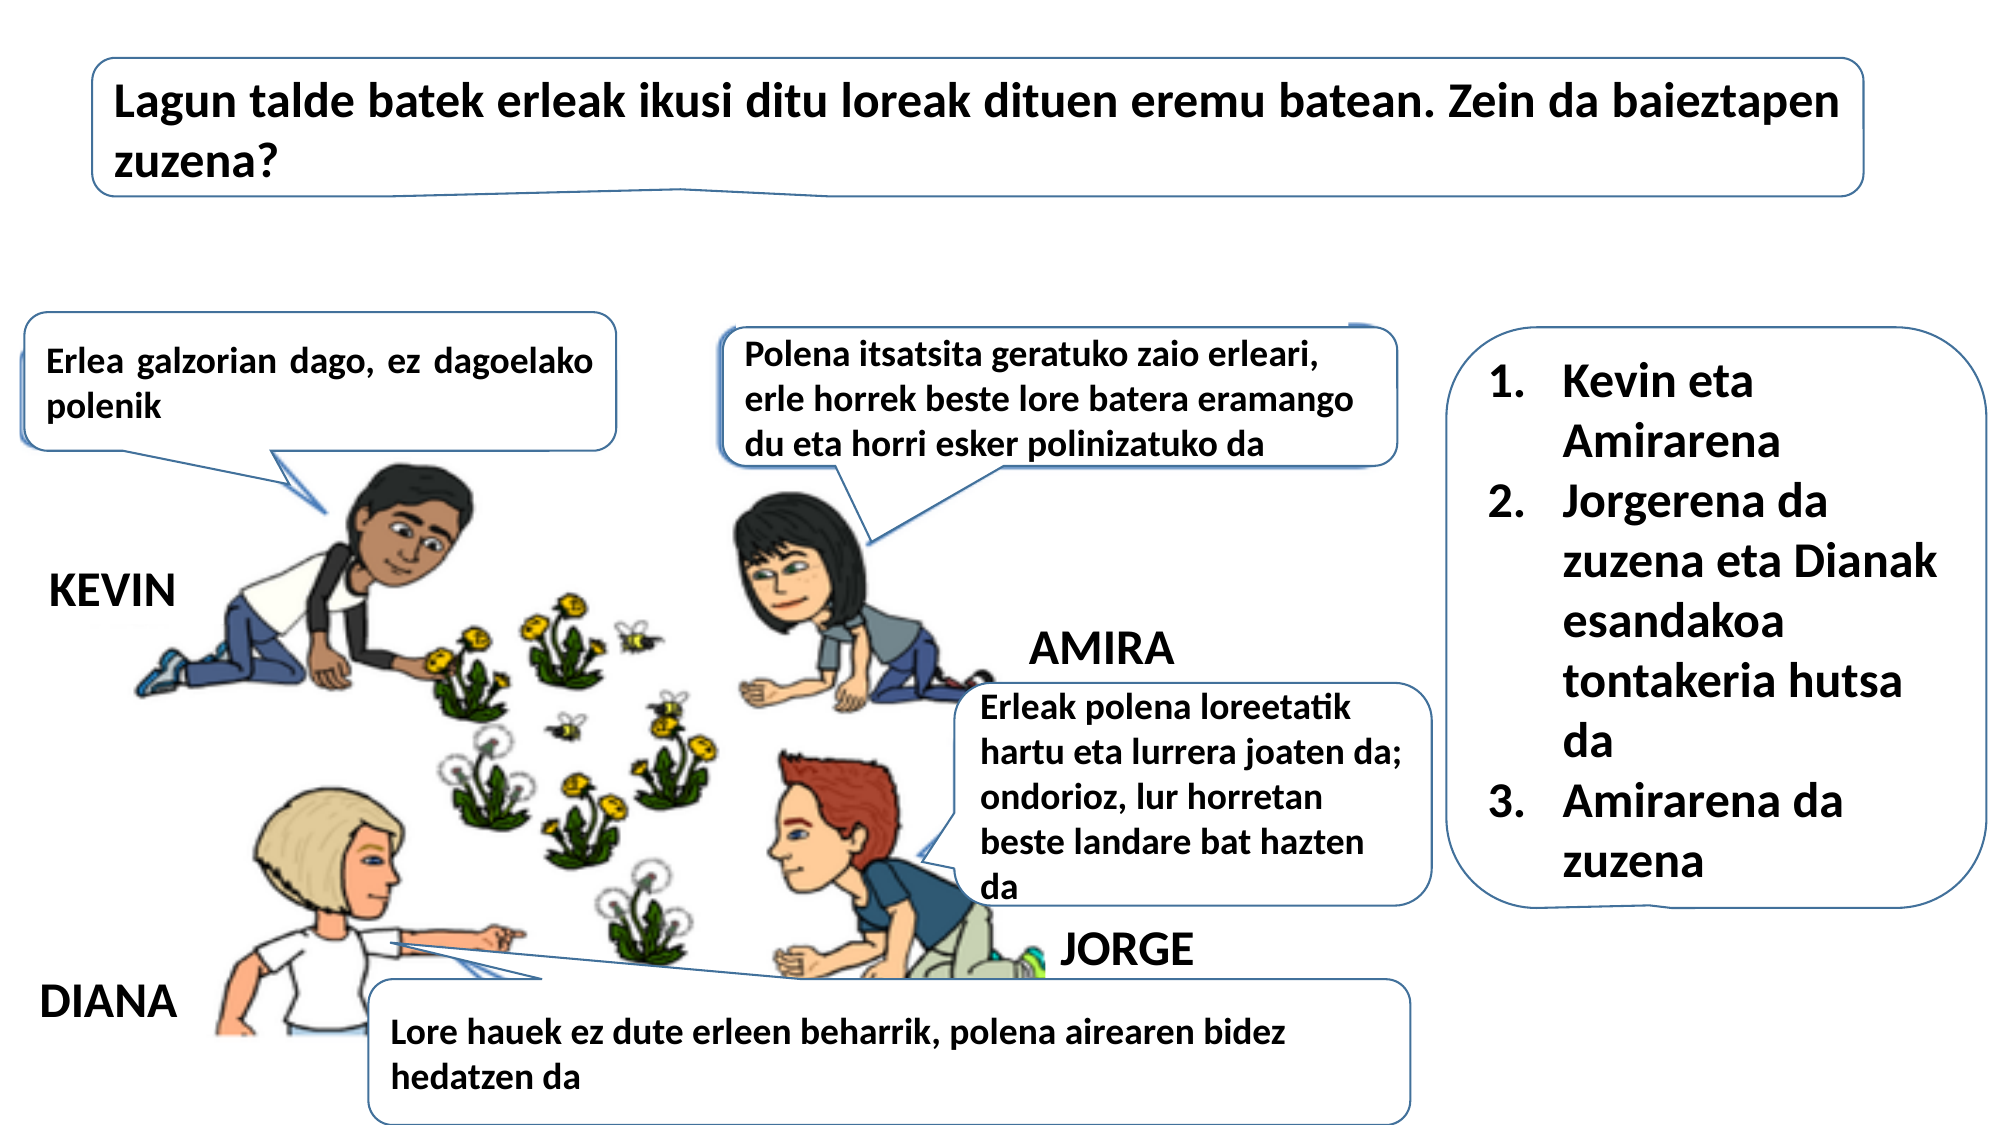

Lagun talde batek erleak ikusi ditu loreak dituen eremu batean. Zein da baieztapen zuzena?
Erlea galzorian dago, ez dagoelako polenik
Polena itsatsita geratuko zaio erleari, erle horrek beste lore batera eramango du eta horri esker polinizatuko da
Kevin eta Amirarena
Jorgerena da zuzena eta Dianak esandakoa tontakeria hutsa da
Amirarena da zuzena
KEVIN
AMIRA
Erleak polena loreetatik hartu eta lurrera joaten da; ondorioz, lur horretan beste landare bat hazten da
JORGE
DIANA
Lore hauek ez dute erleen beharrik, polena airearen bidez hedatzen da